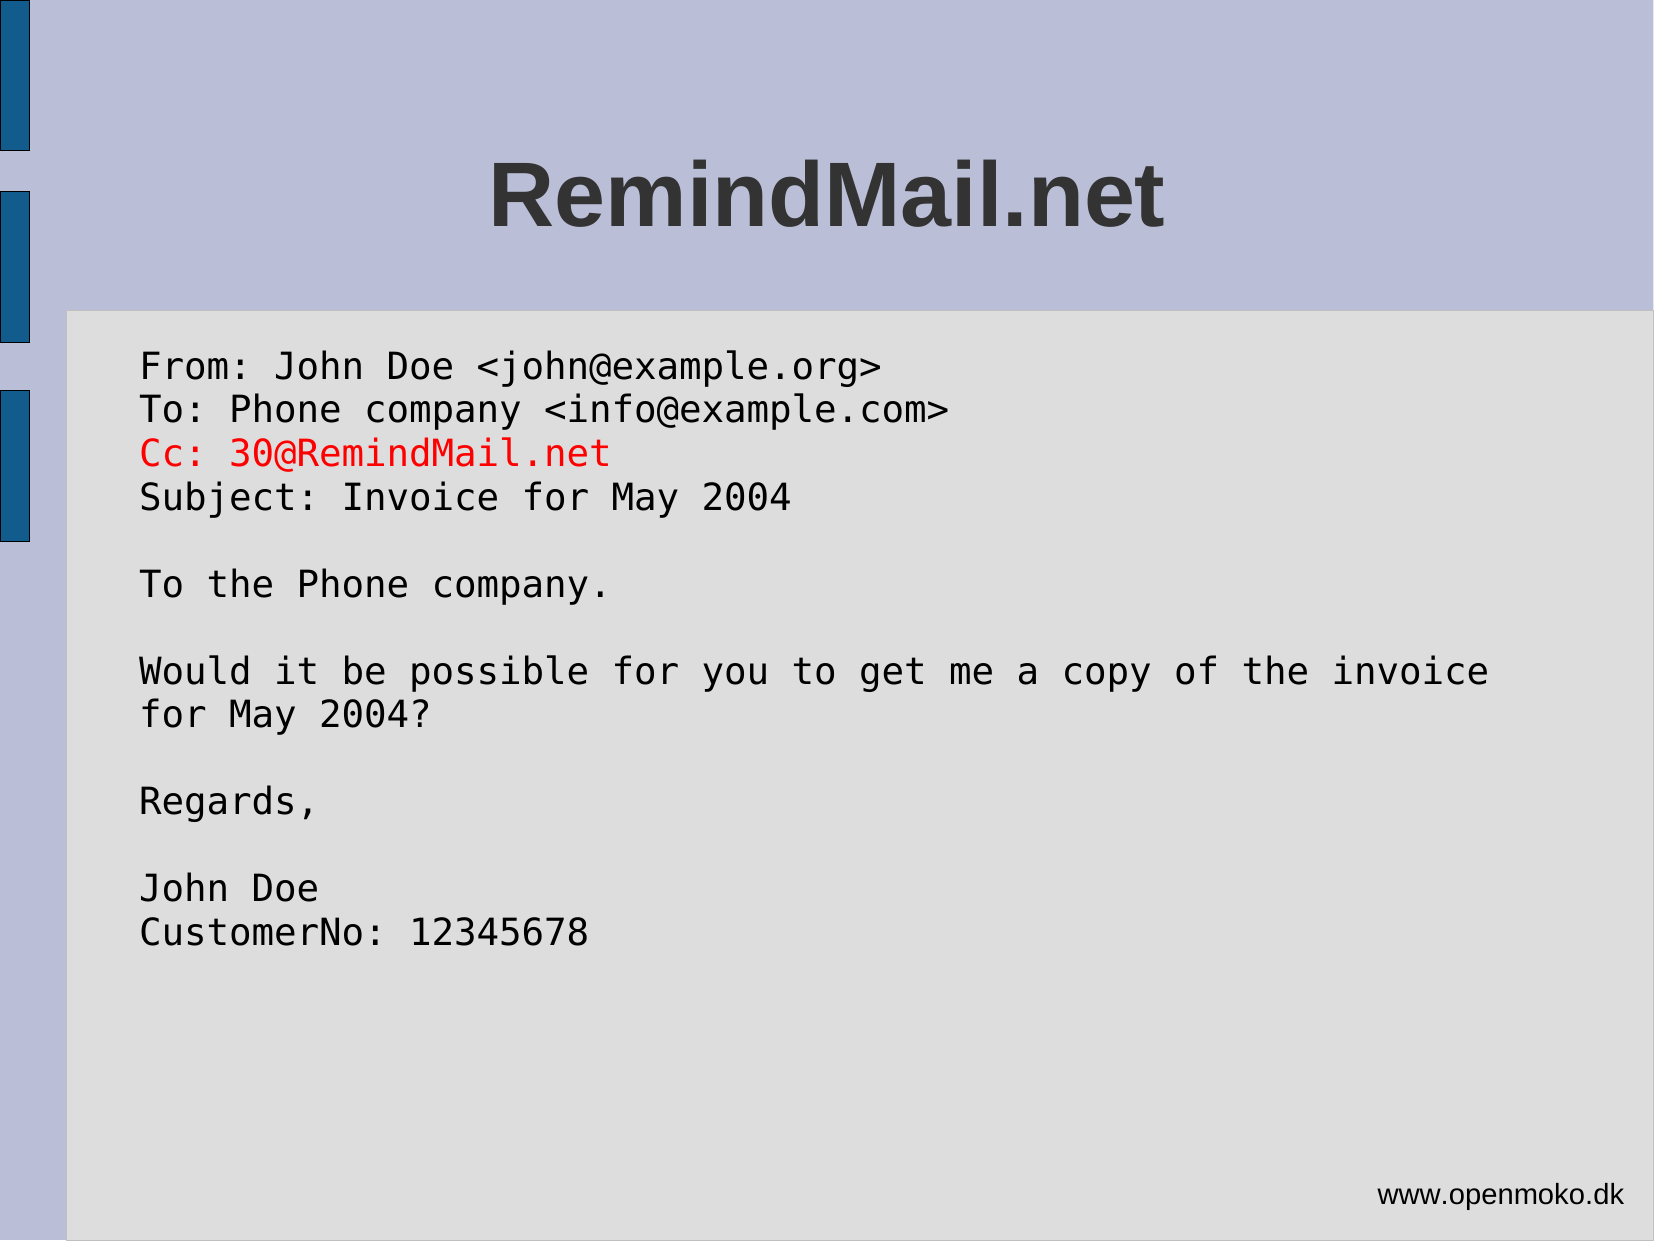

RemindMail.net
# From: John Doe <john@example.org>
To: Phone company <info@example.com>
Cc: 30@RemindMail.net
Subject: Invoice for May 2004
To the Phone company.
Would it be possible for you to get me a copy of the invoice
for May 2004?
Regards,
John Doe
CustomerNo: 12345678